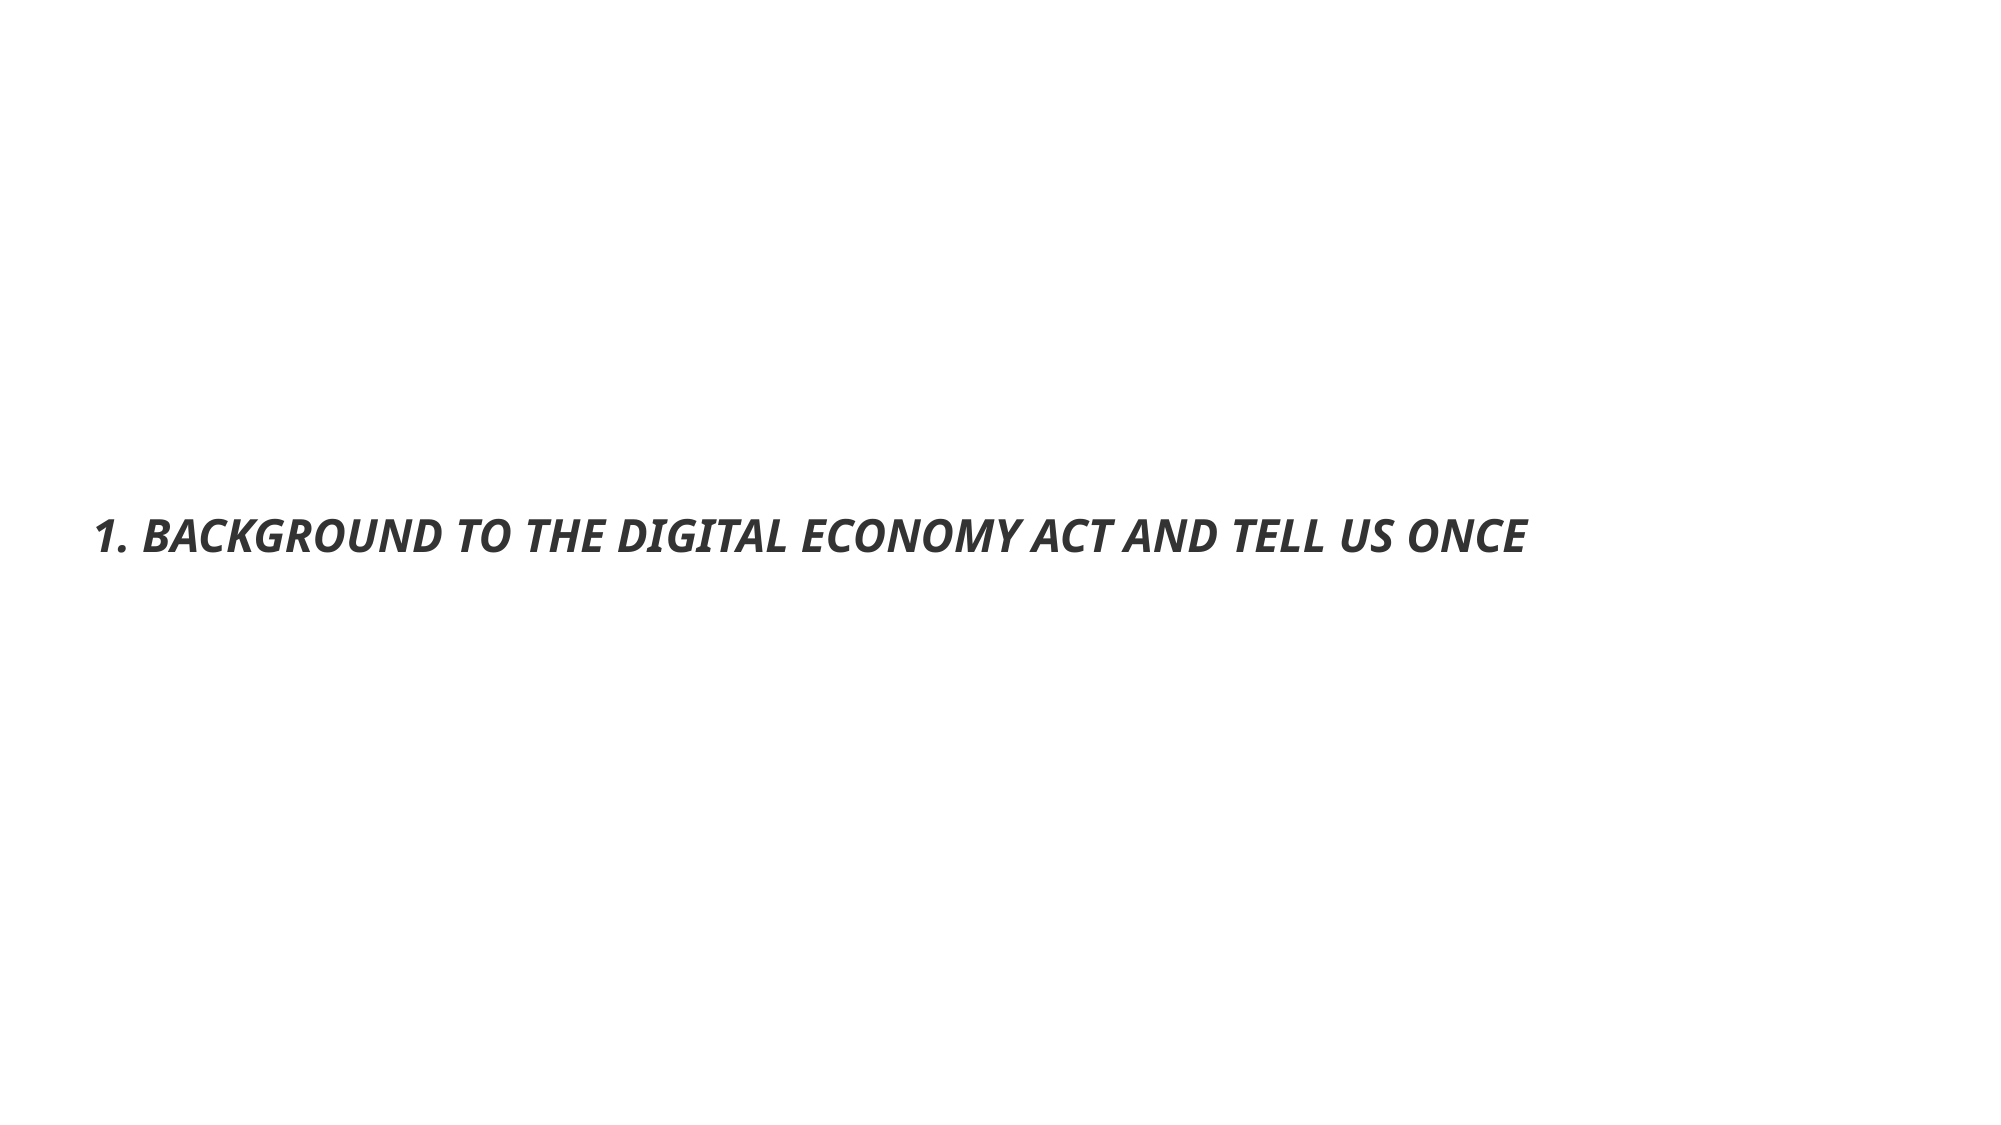

# 1. BACKGROUND TO THE DIGITAL ECONOMY ACT AND TELL US ONCE